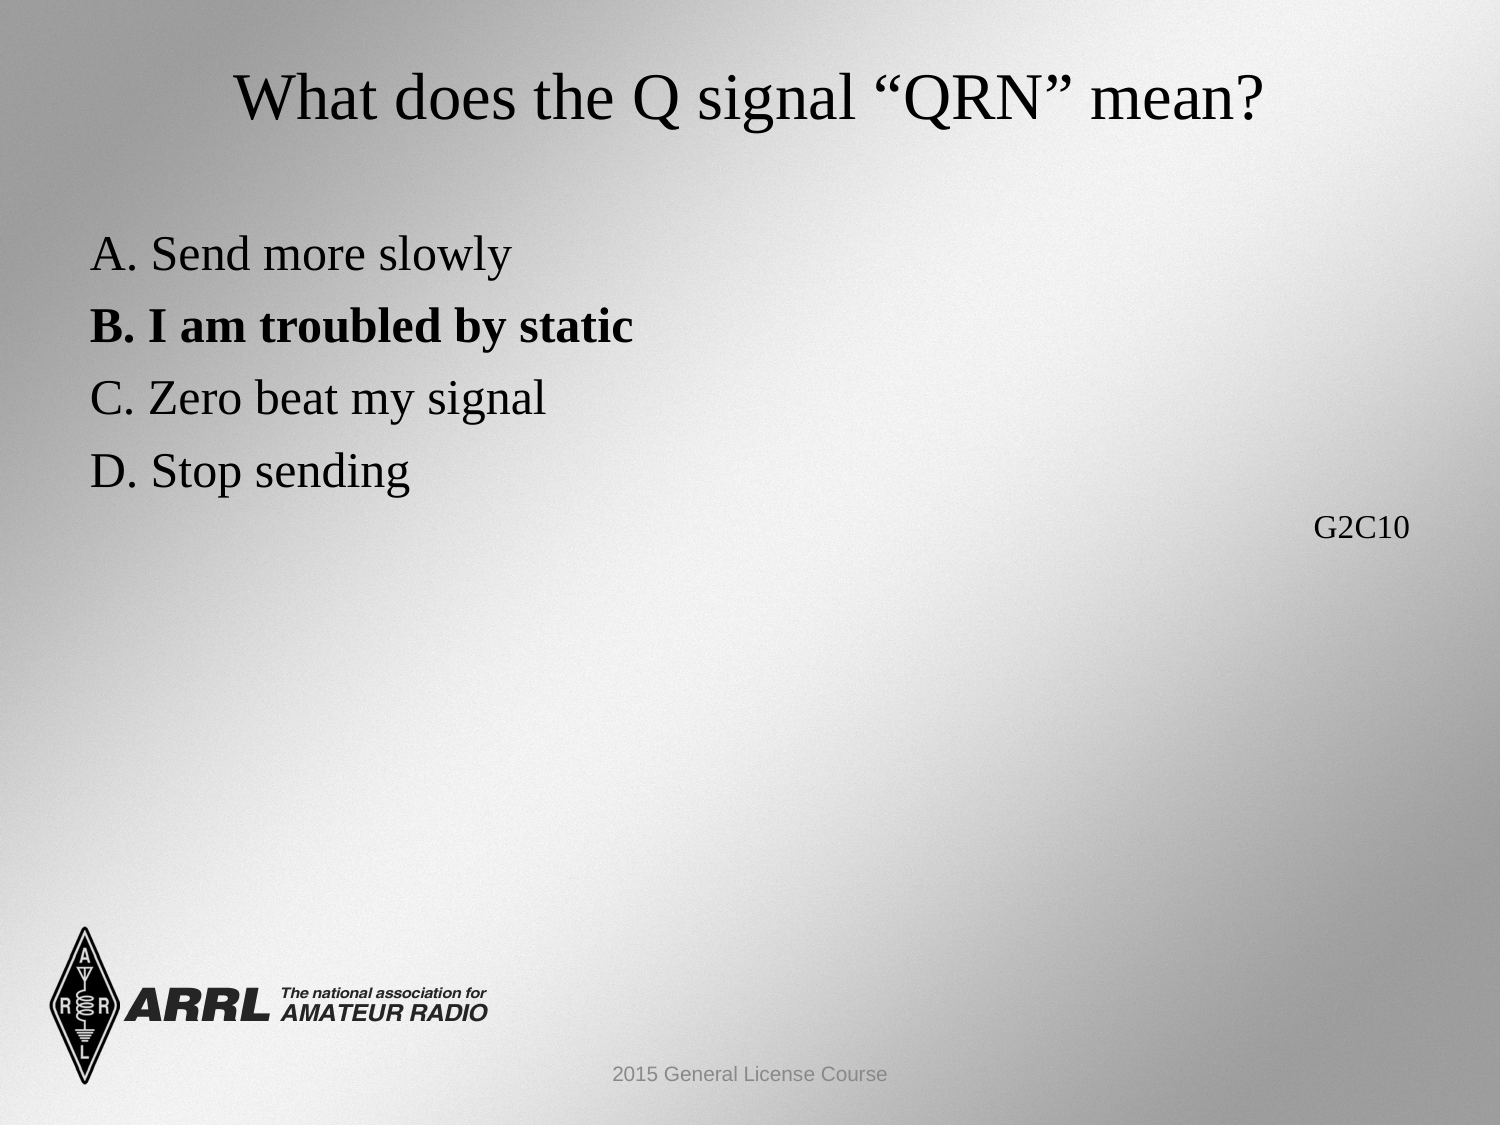

# What does the Q signal “QRN” mean?
A. Send more slowly
B. I am troubled by static
C. Zero beat my signal
D. Stop sending
 G2C10
2015 General License Course